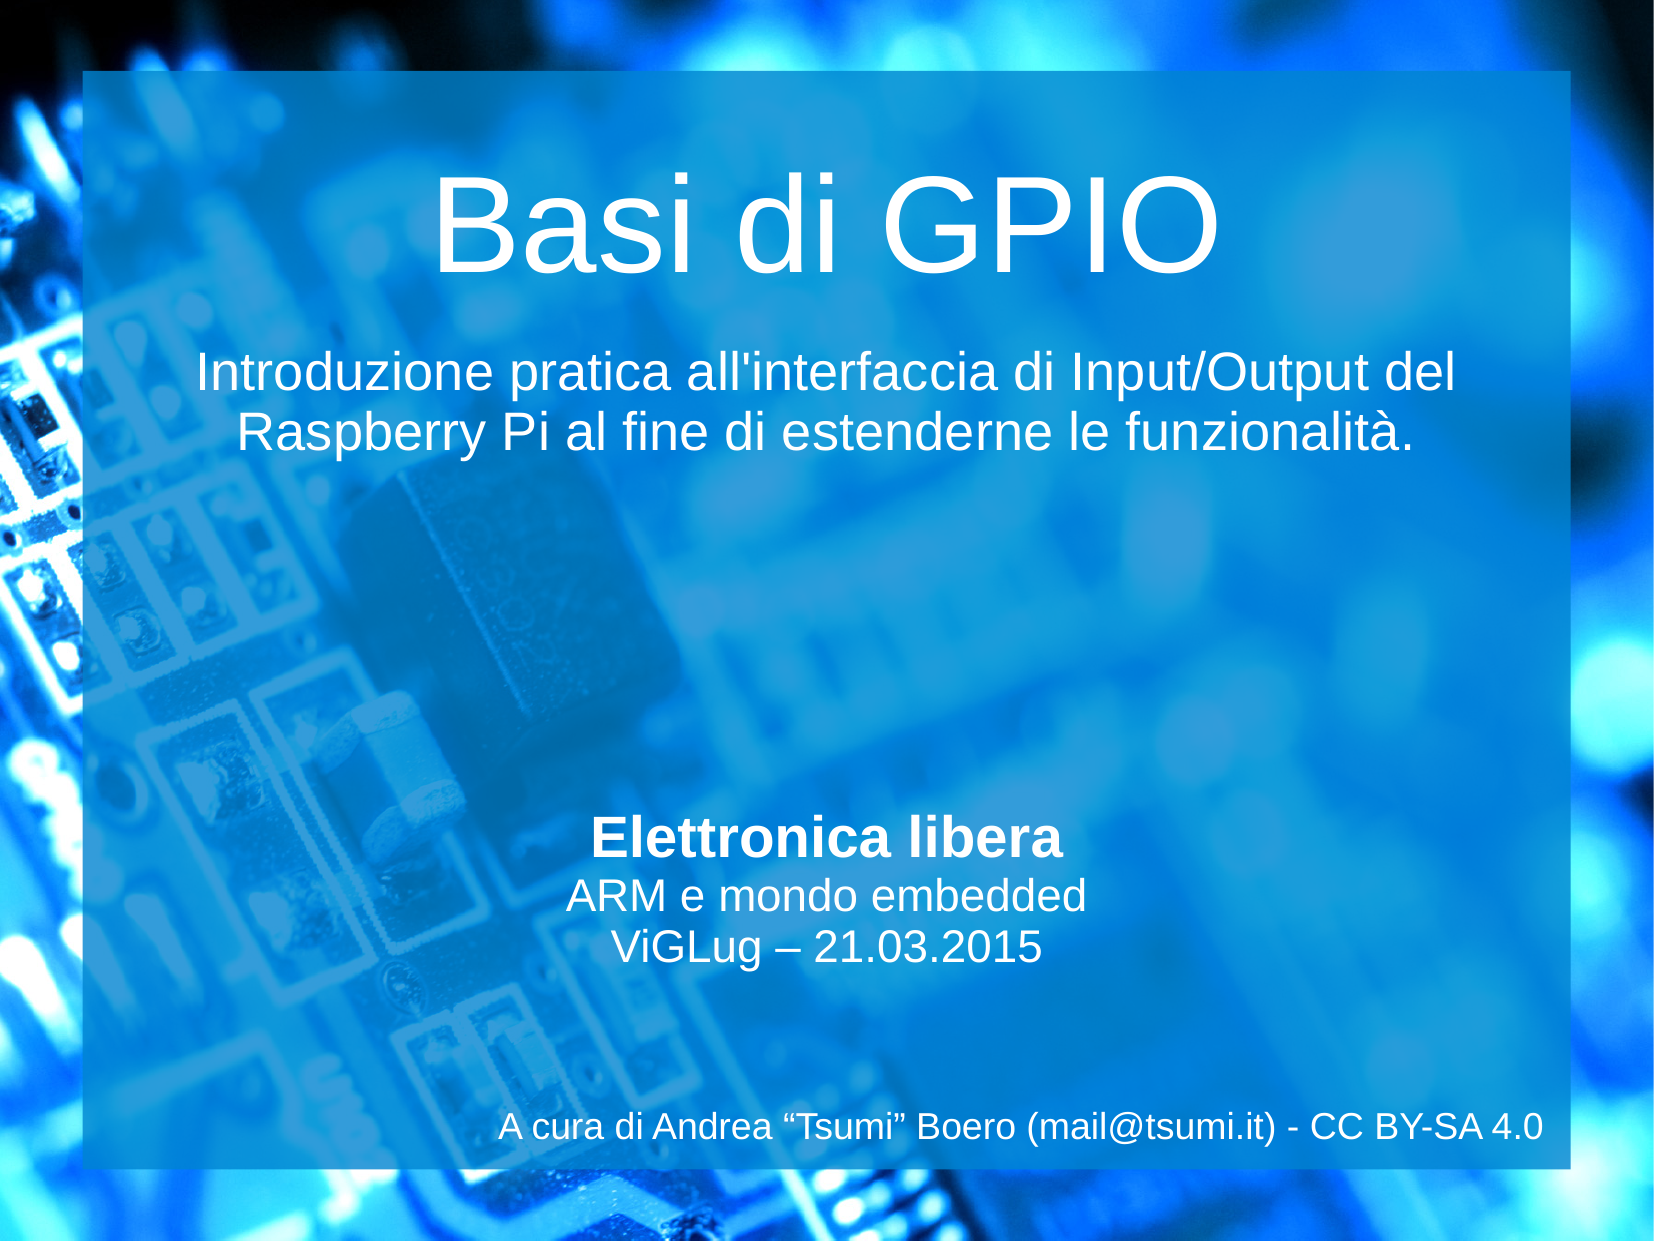

Basi di GPIO
Introduzione pratica all'interfaccia di Input/Output del Raspberry Pi al fine di estenderne le funzionalità.
Elettronica libera
ARM e mondo embedded
ViGLug – 21.03.2015
A cura di Andrea “Tsumi” Boero (mail@tsumi.it) - CC BY-SA 4.0